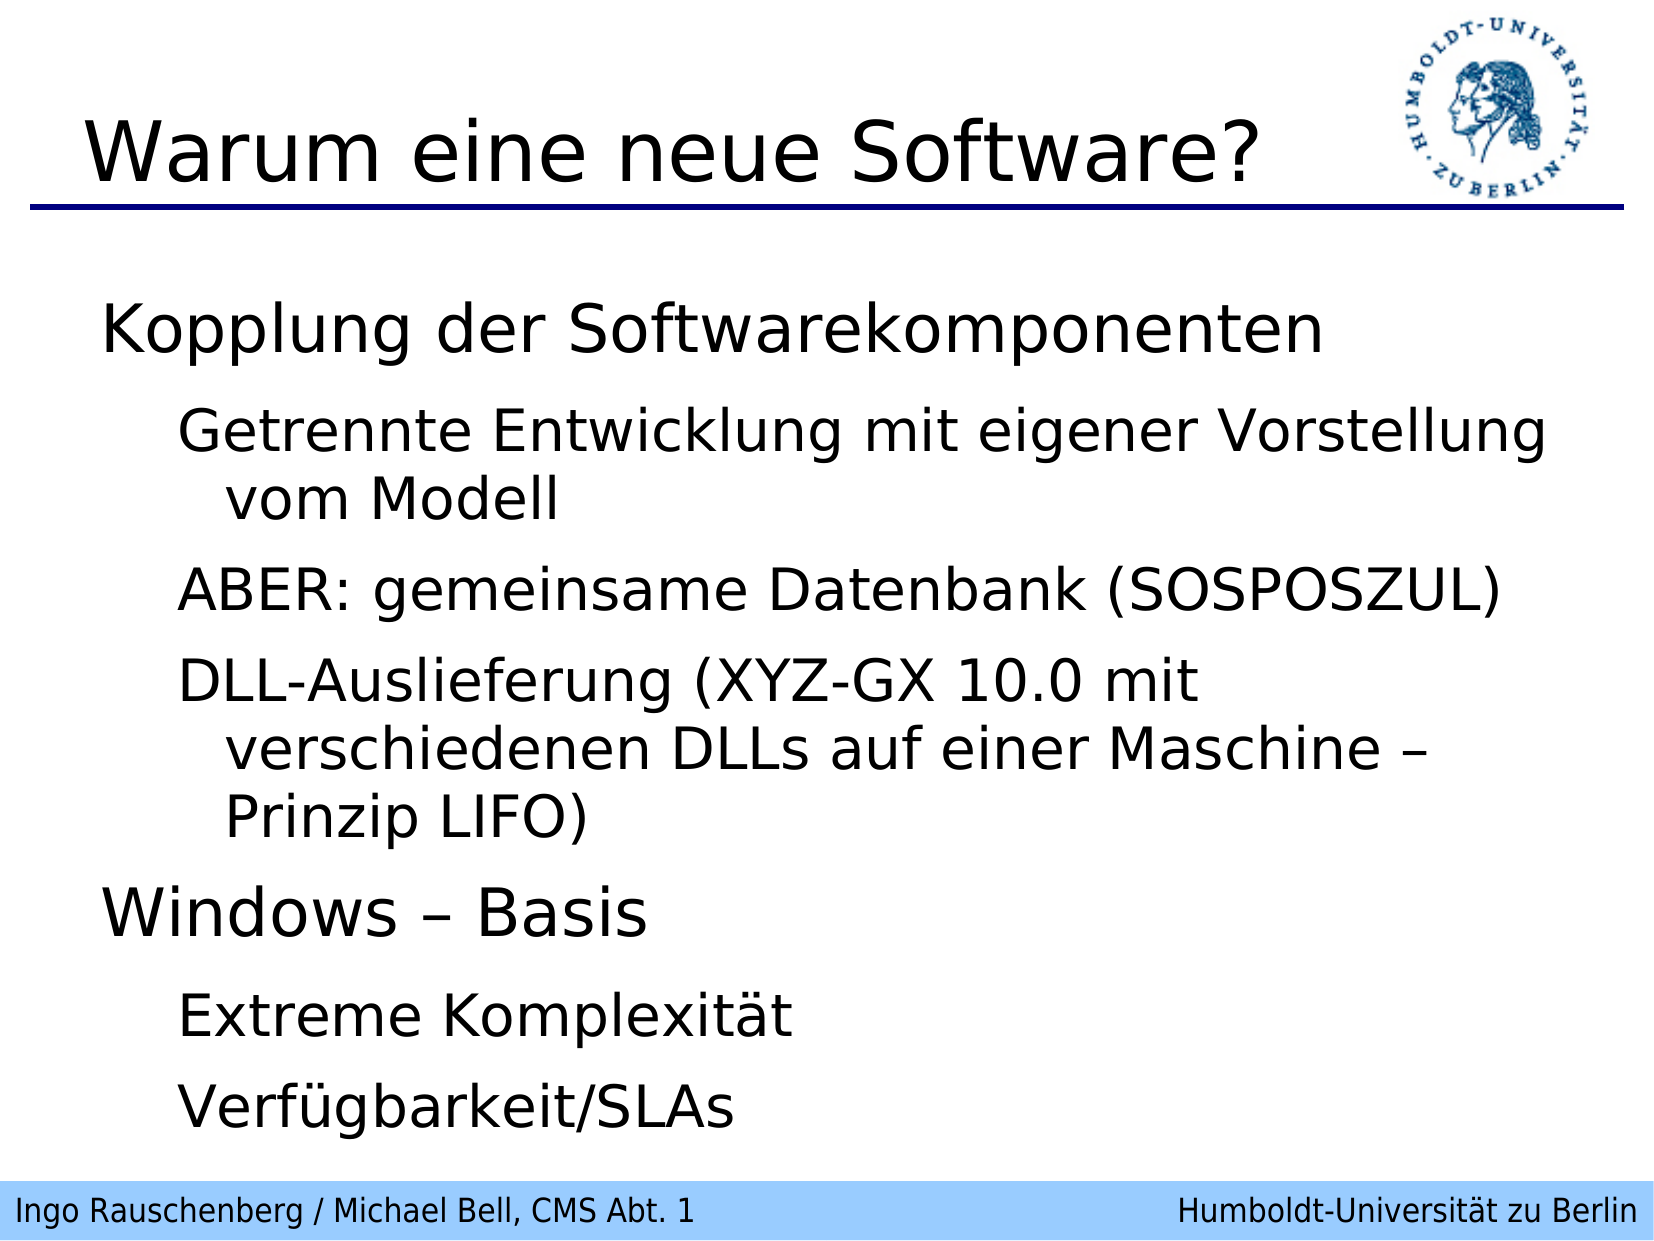

# Warum eine neue Software?
Kopplung der Softwarekomponenten
Getrennte Entwicklung mit eigener Vorstellung vom Modell
ABER: gemeinsame Datenbank (SOSPOSZUL)
DLL-Auslieferung (XYZ-GX 10.0 mit verschiedenen DLLs auf einer Maschine – Prinzip LIFO)
Windows – Basis
Extreme Komplexität
Verfügbarkeit/SLAs
Ingo Rauschenberg / Michael Bell, CMS Abt. 1
Humboldt-Universität zu Berlin